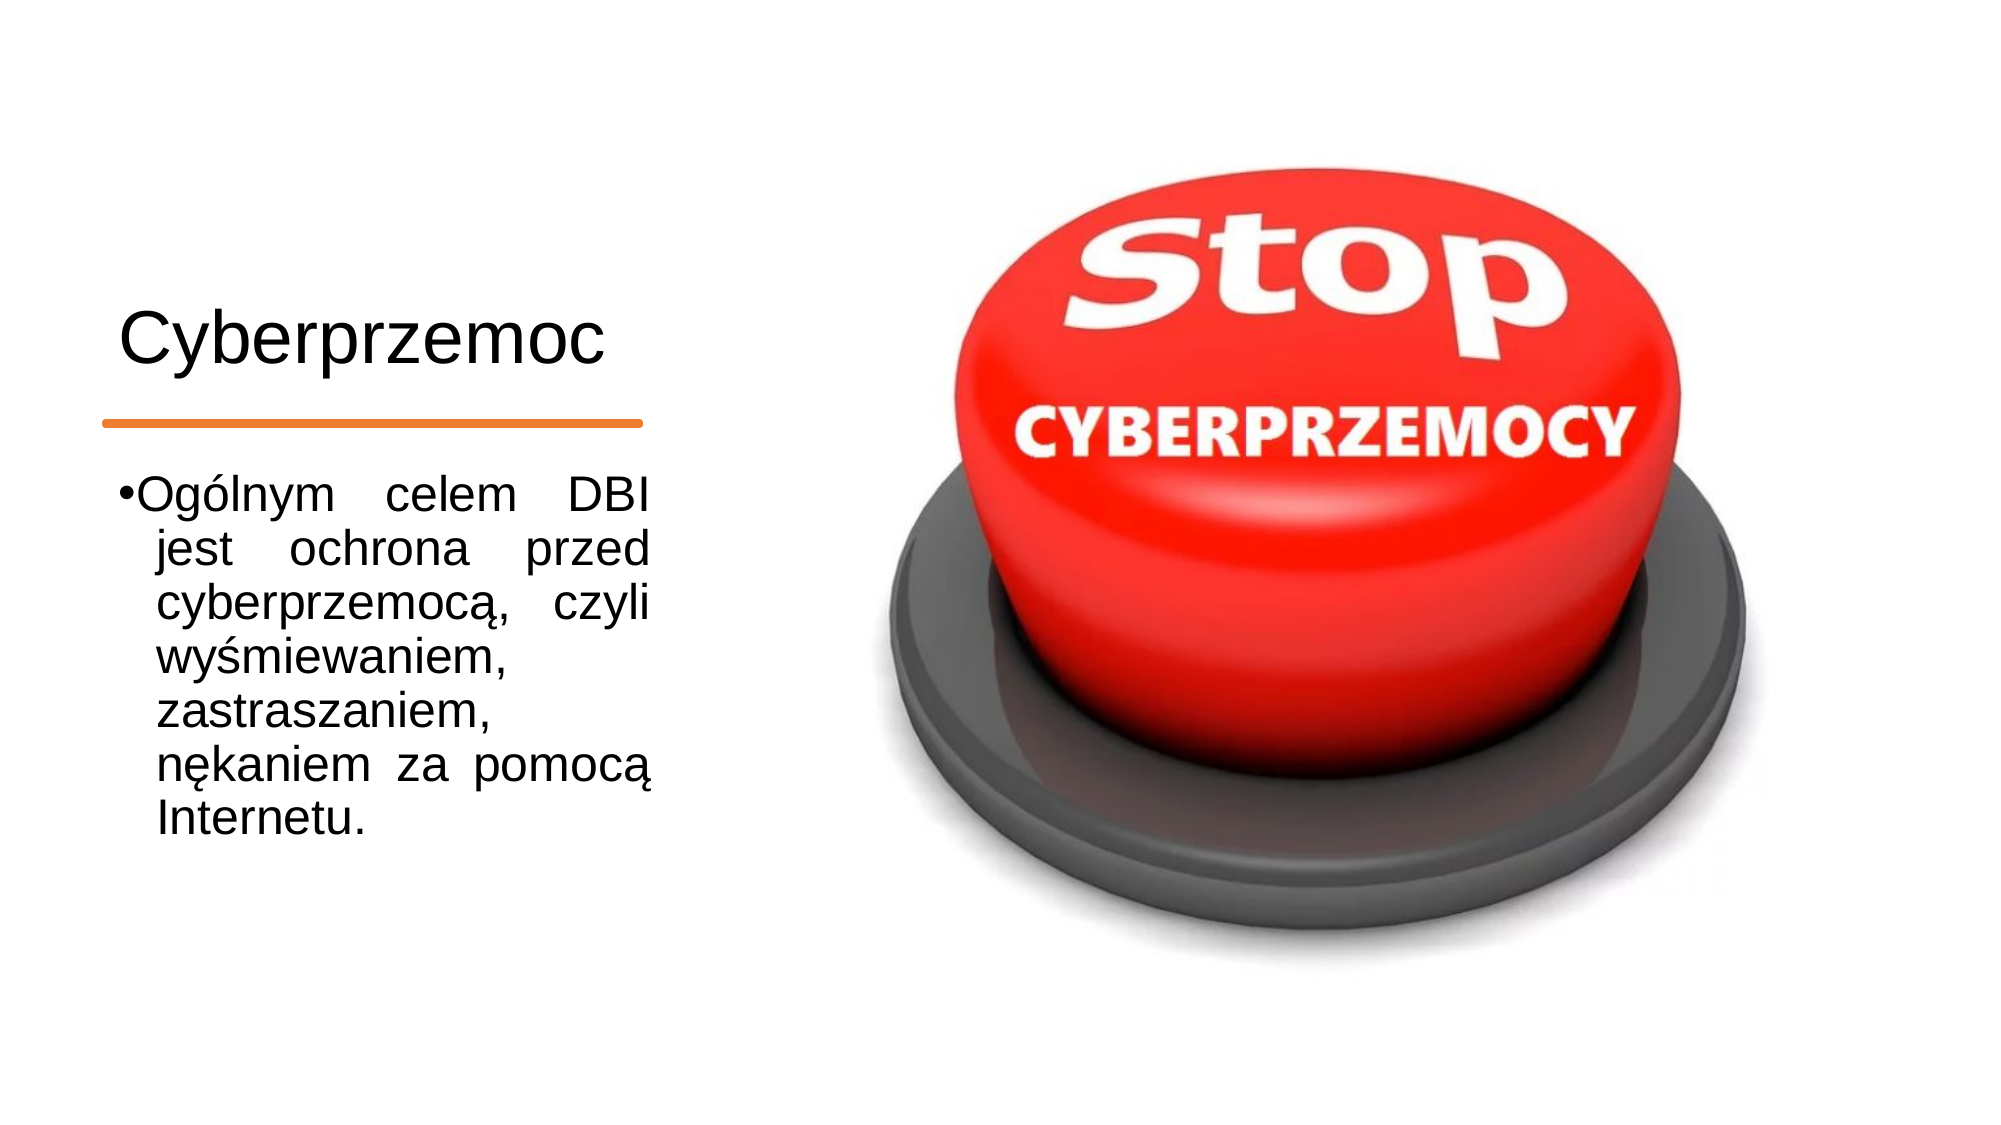

# Cyberprzemoc
Ogólnym celem DBI jest ochrona przed cyberprzemocą, czyli wyśmiewaniem, zastraszaniem, nękaniem za pomocą Internetu.